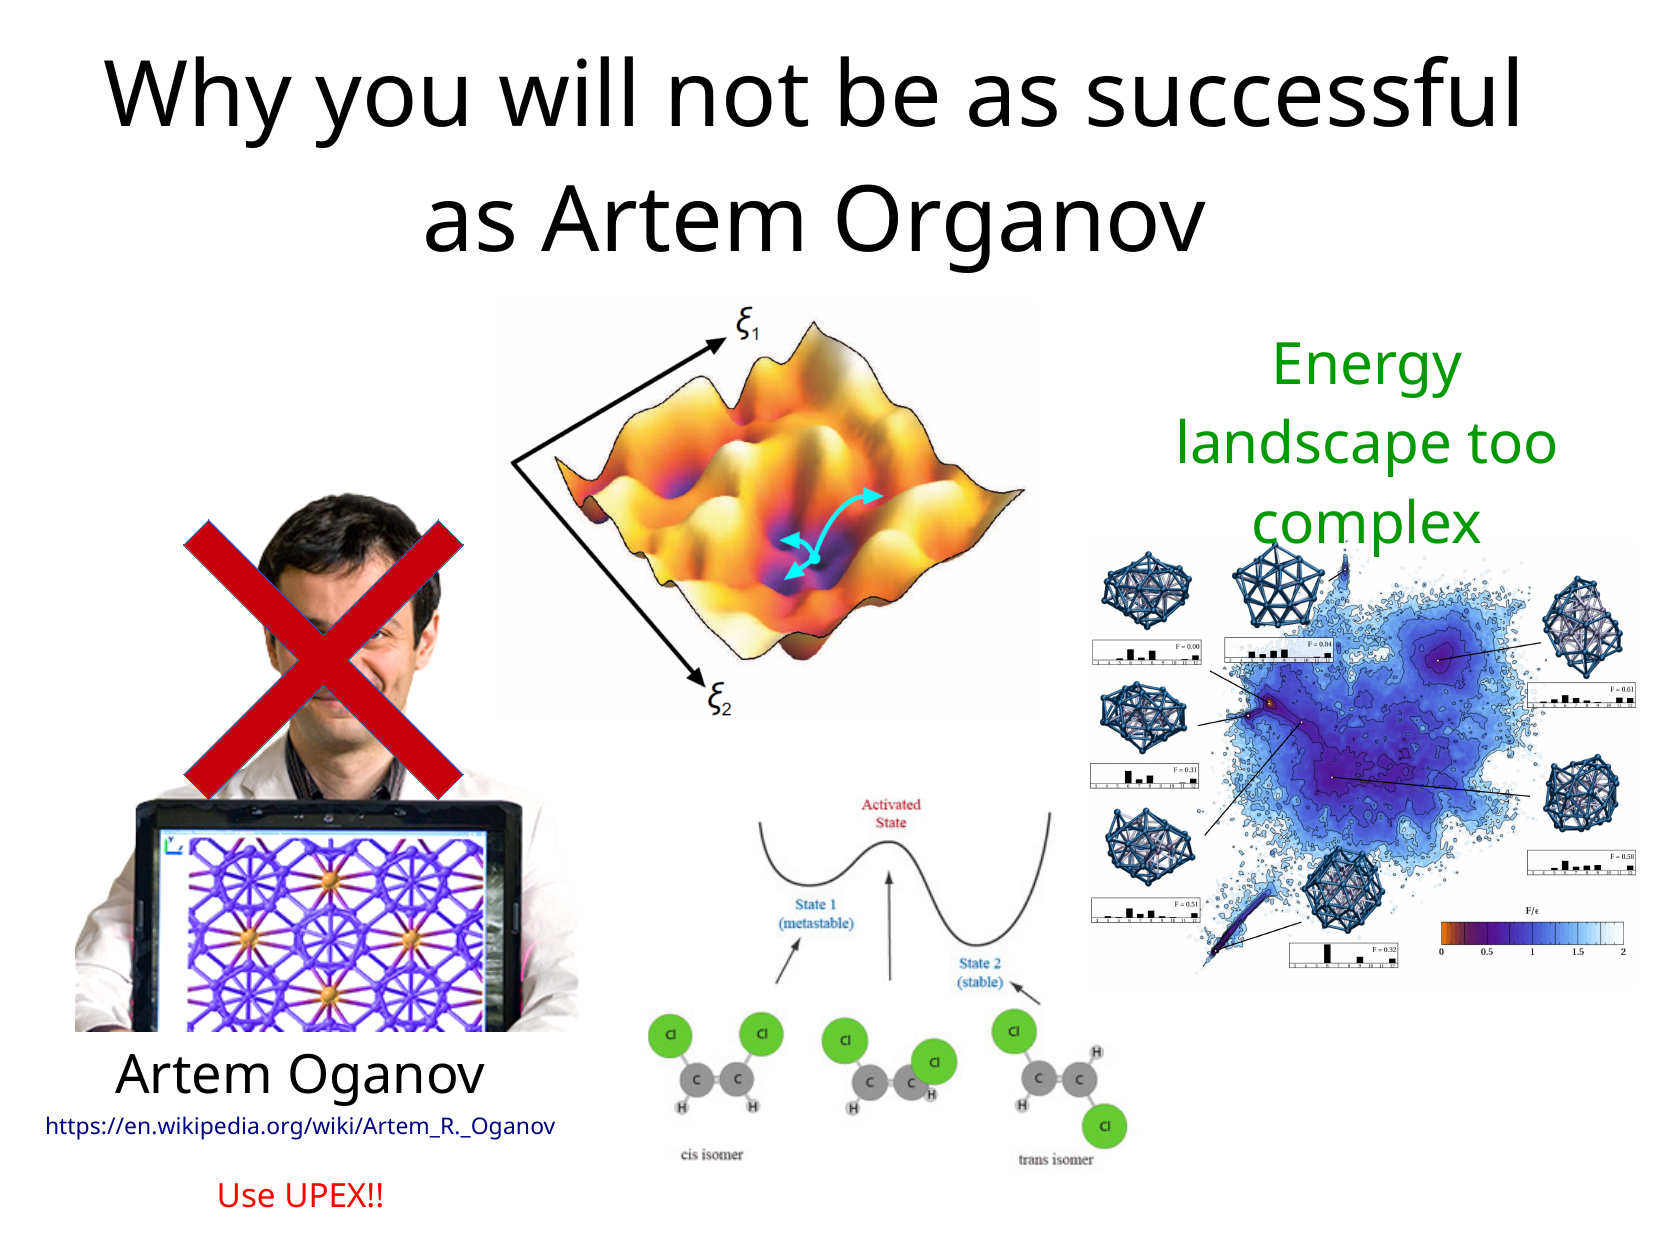

# Why you will not be as successful as Artem Organov
Energy landscape too complex
Artem Oganov
https://en.wikipedia.org/wiki/Artem_R._Oganov
Use UPEX!!